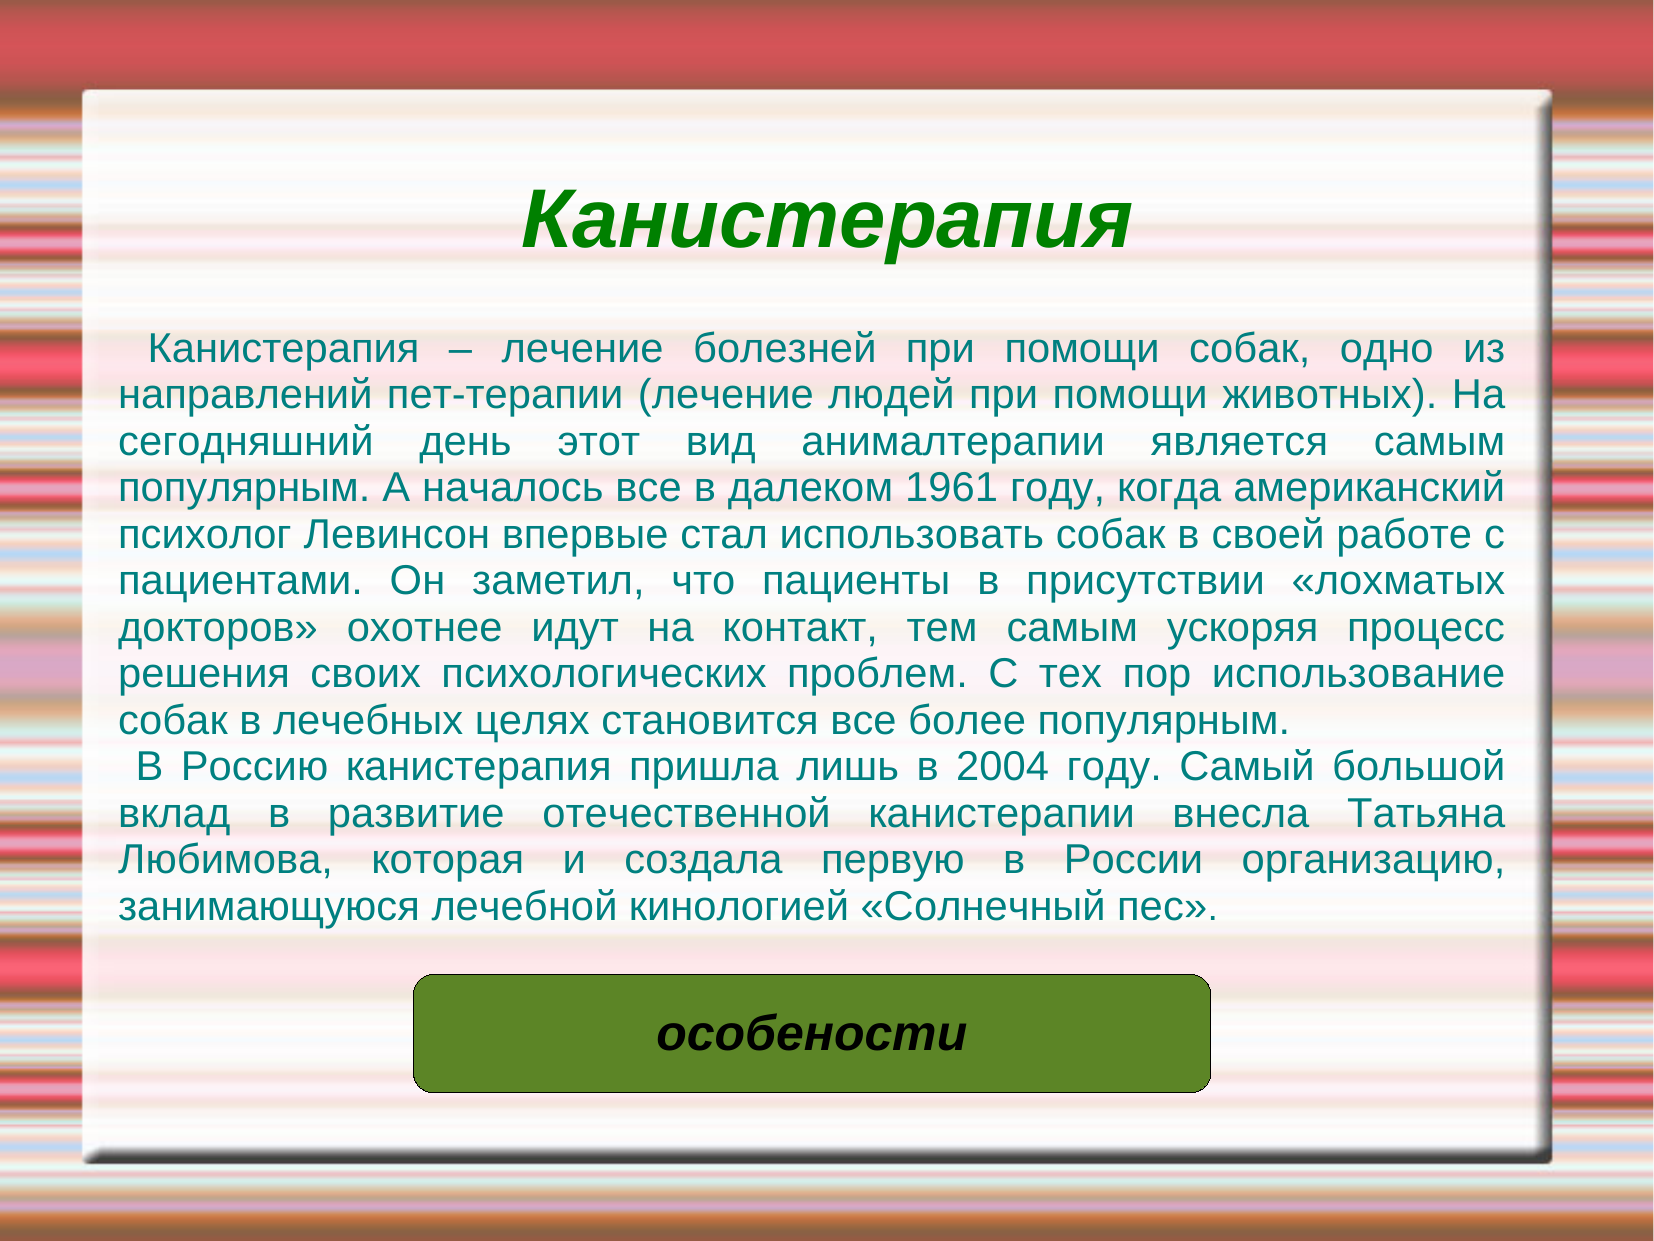

# Канистерапия
 Канистерапия – лечение болезней при помощи собак, одно из направлений пет-терапии (лечение людей при помощи животных). На сегодняшний день этот вид анималтерапии является самым популярным. А началось все в далеком 1961 году, когда американский психолог Левинсон впервые стал использовать собак в своей работе с пациентами. Он заметил, что пациенты в присутствии «лохматых докторов» охотнее идут на контакт, тем самым ускоряя процесс решения своих психологических проблем. С тех пор использование собак в лечебных целях становится все более популярным.
 В Россию канистерапия пришла лишь в 2004 году. Самый большой вклад в развитие отечественной канистерапии внесла Татьяна Любимова, которая и создала первую в России организацию, занимающуюся лечебной кинологией «Солнечный пес».
особености